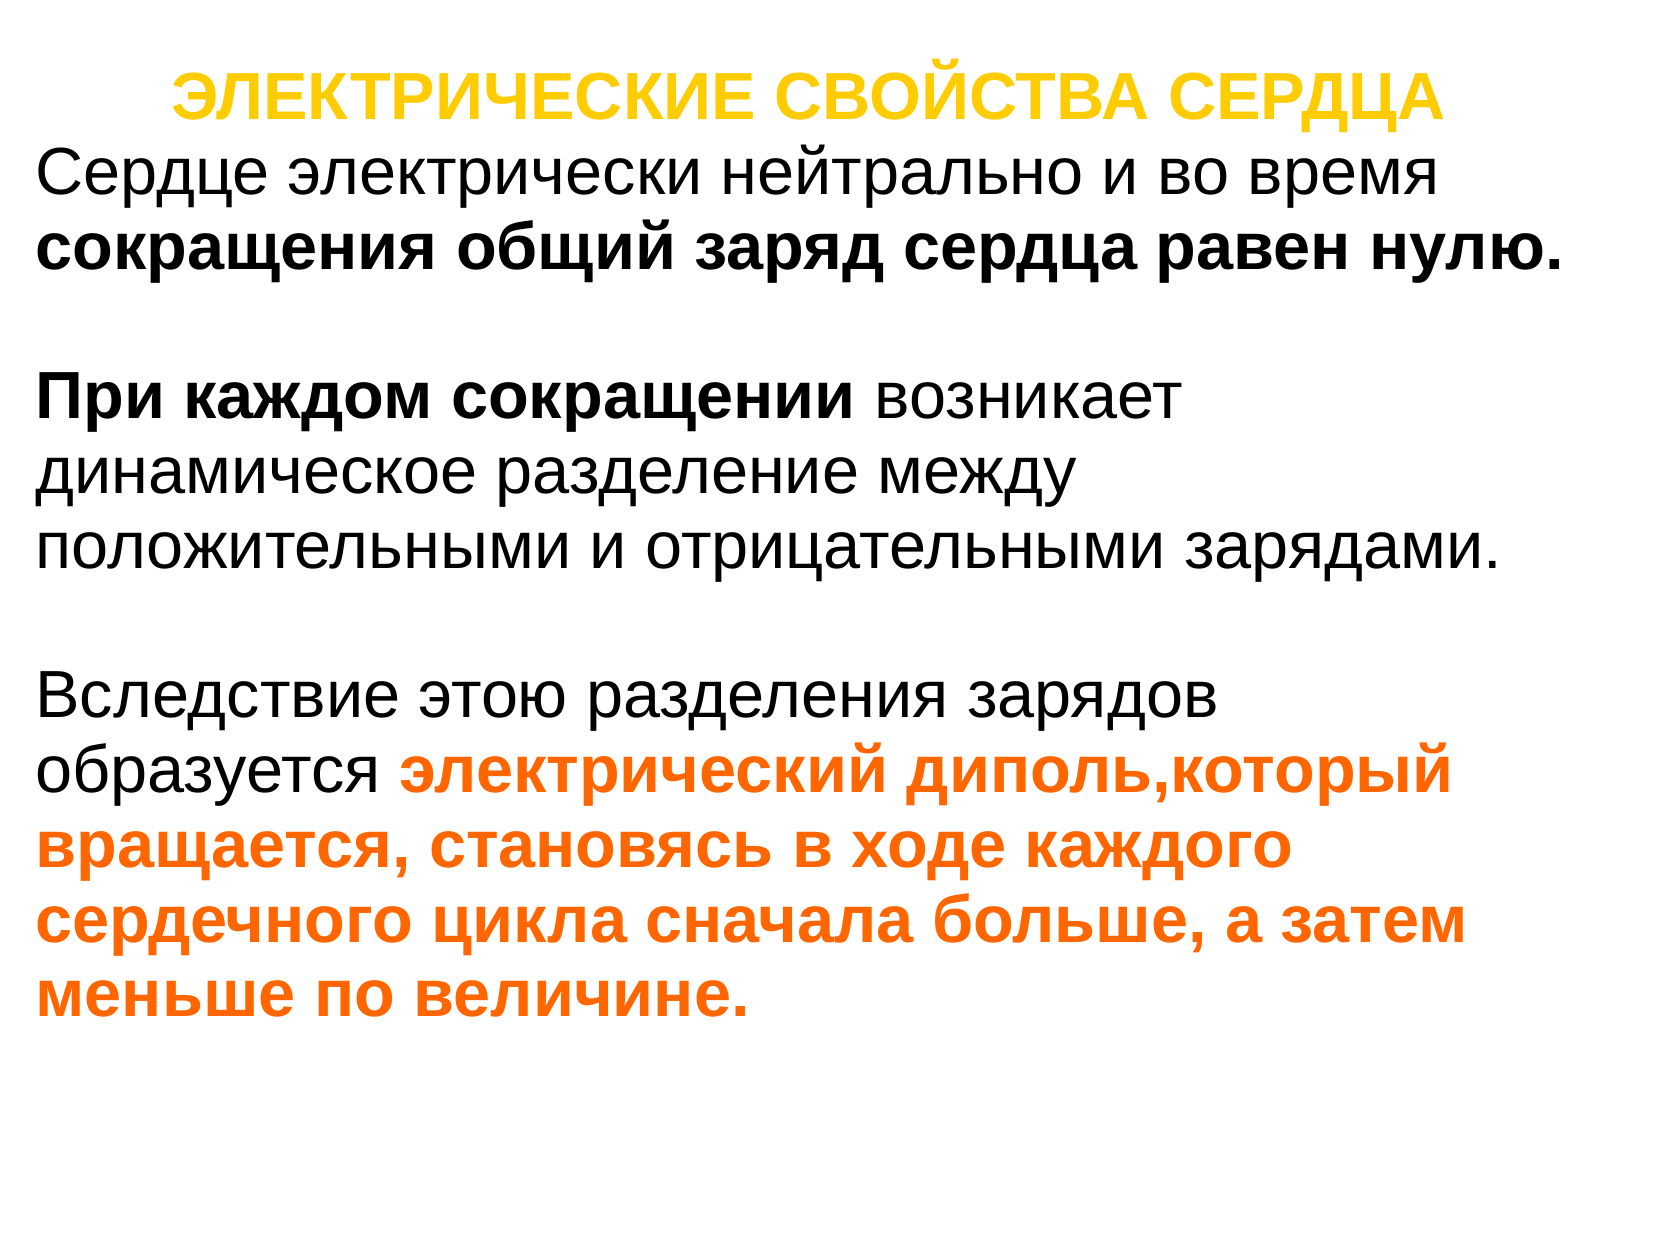

# ЭЛЕКТРИЧЕСКИЕ СВОЙСТВА СЕРДЦА
Сердце электрически нейтрально и во время сокращения общий заряд сердца равен нулю.
При каждом сокращении возникает динамическое разделение между положительными и отрицательными зарядами.
Вследствие этою разделения зарядов образуется электрический диполь,который вращается, становясь в ходе каждого сердечного цикла сначала больше, а затем меньше по величине.